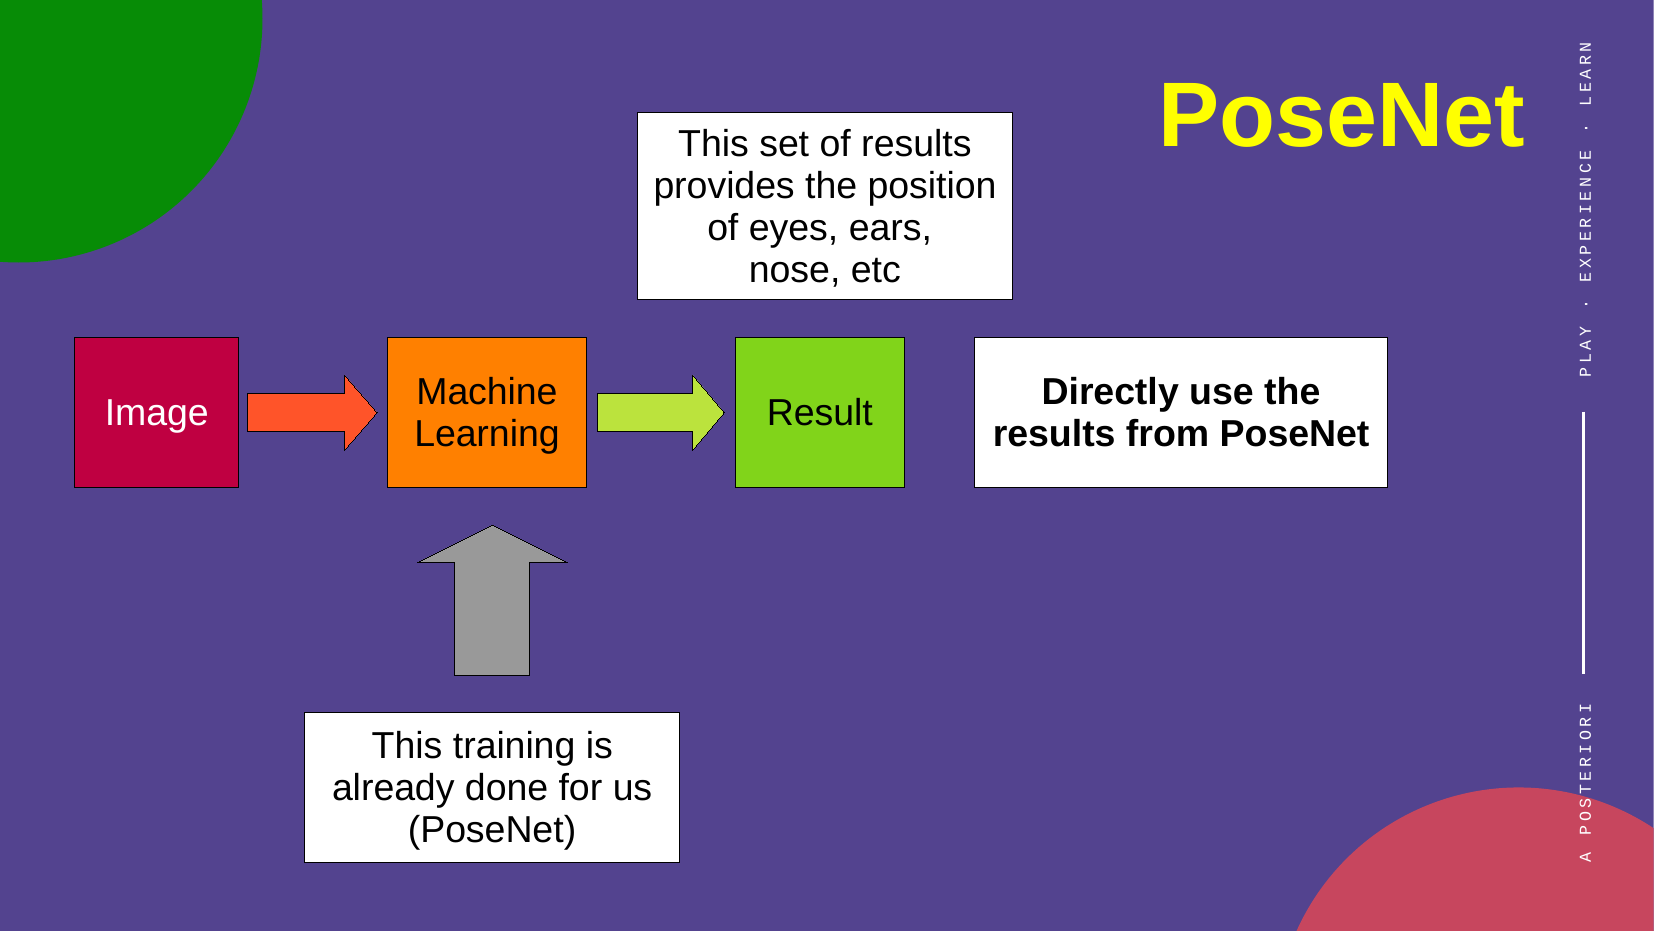

# PoseNet
This set of results
provides the position
of eyes, ears,
nose, etc
Image
Machine
Learning
Result
Directly use the
results from PoseNet
This training is
already done for us
(PoseNet)